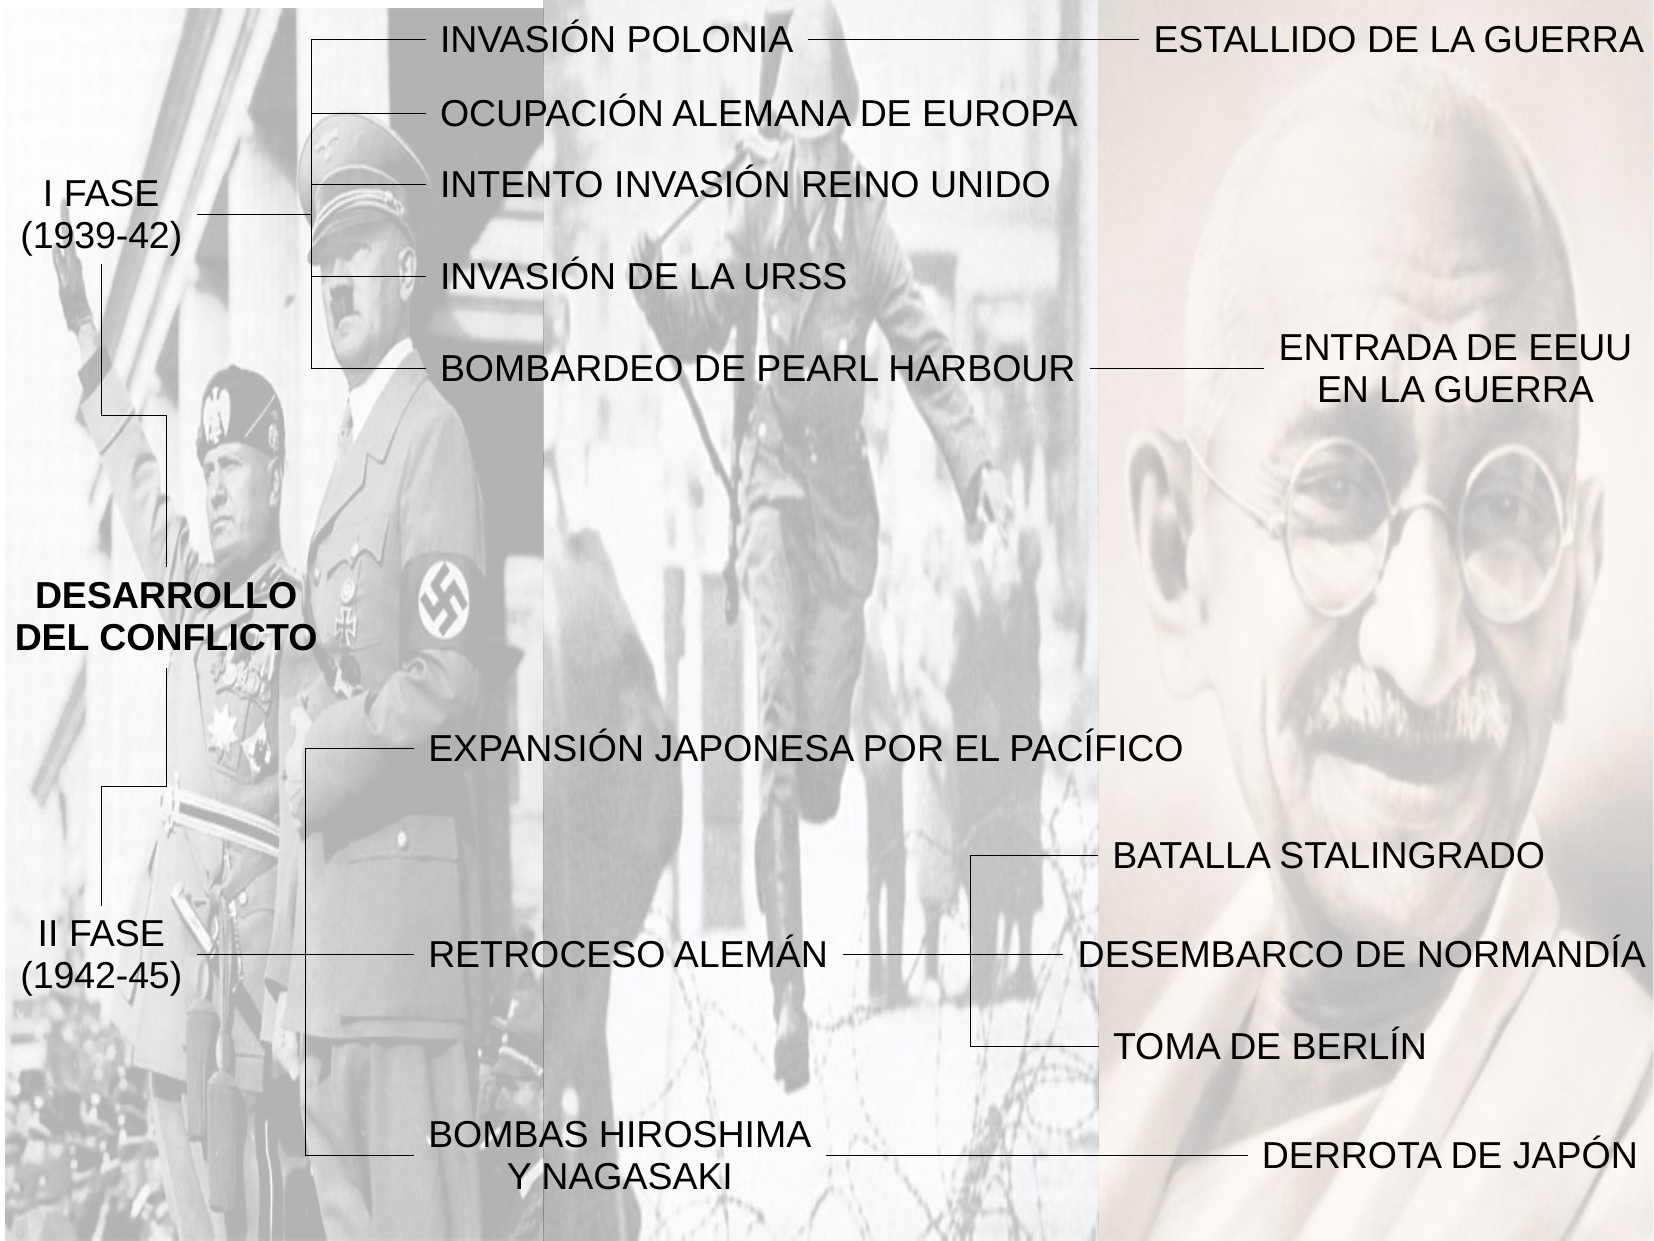

INVASIÓN POLONIA
ESTALLIDO DE LA GUERRA
OCUPACIÓN ALEMANA DE EUROPA
INTENTO INVASIÓN REINO UNIDO
I FASE
(1939-42)
INVASIÓN DE LA URSS
ENTRADA DE EEUU
EN LA GUERRA
BOMBARDEO DE PEARL HARBOUR
DESARROLLO
DEL CONFLICTO
EXPANSIÓN JAPONESA POR EL PACÍFICO
BATALLA STALINGRADO
II FASE
(1942-45)
RETROCESO ALEMÁN
DESEMBARCO DE NORMANDÍA
TOMA DE BERLÍN
BOMBAS HIROSHIMA
Y NAGASAKI
DERROTA DE JAPÓN